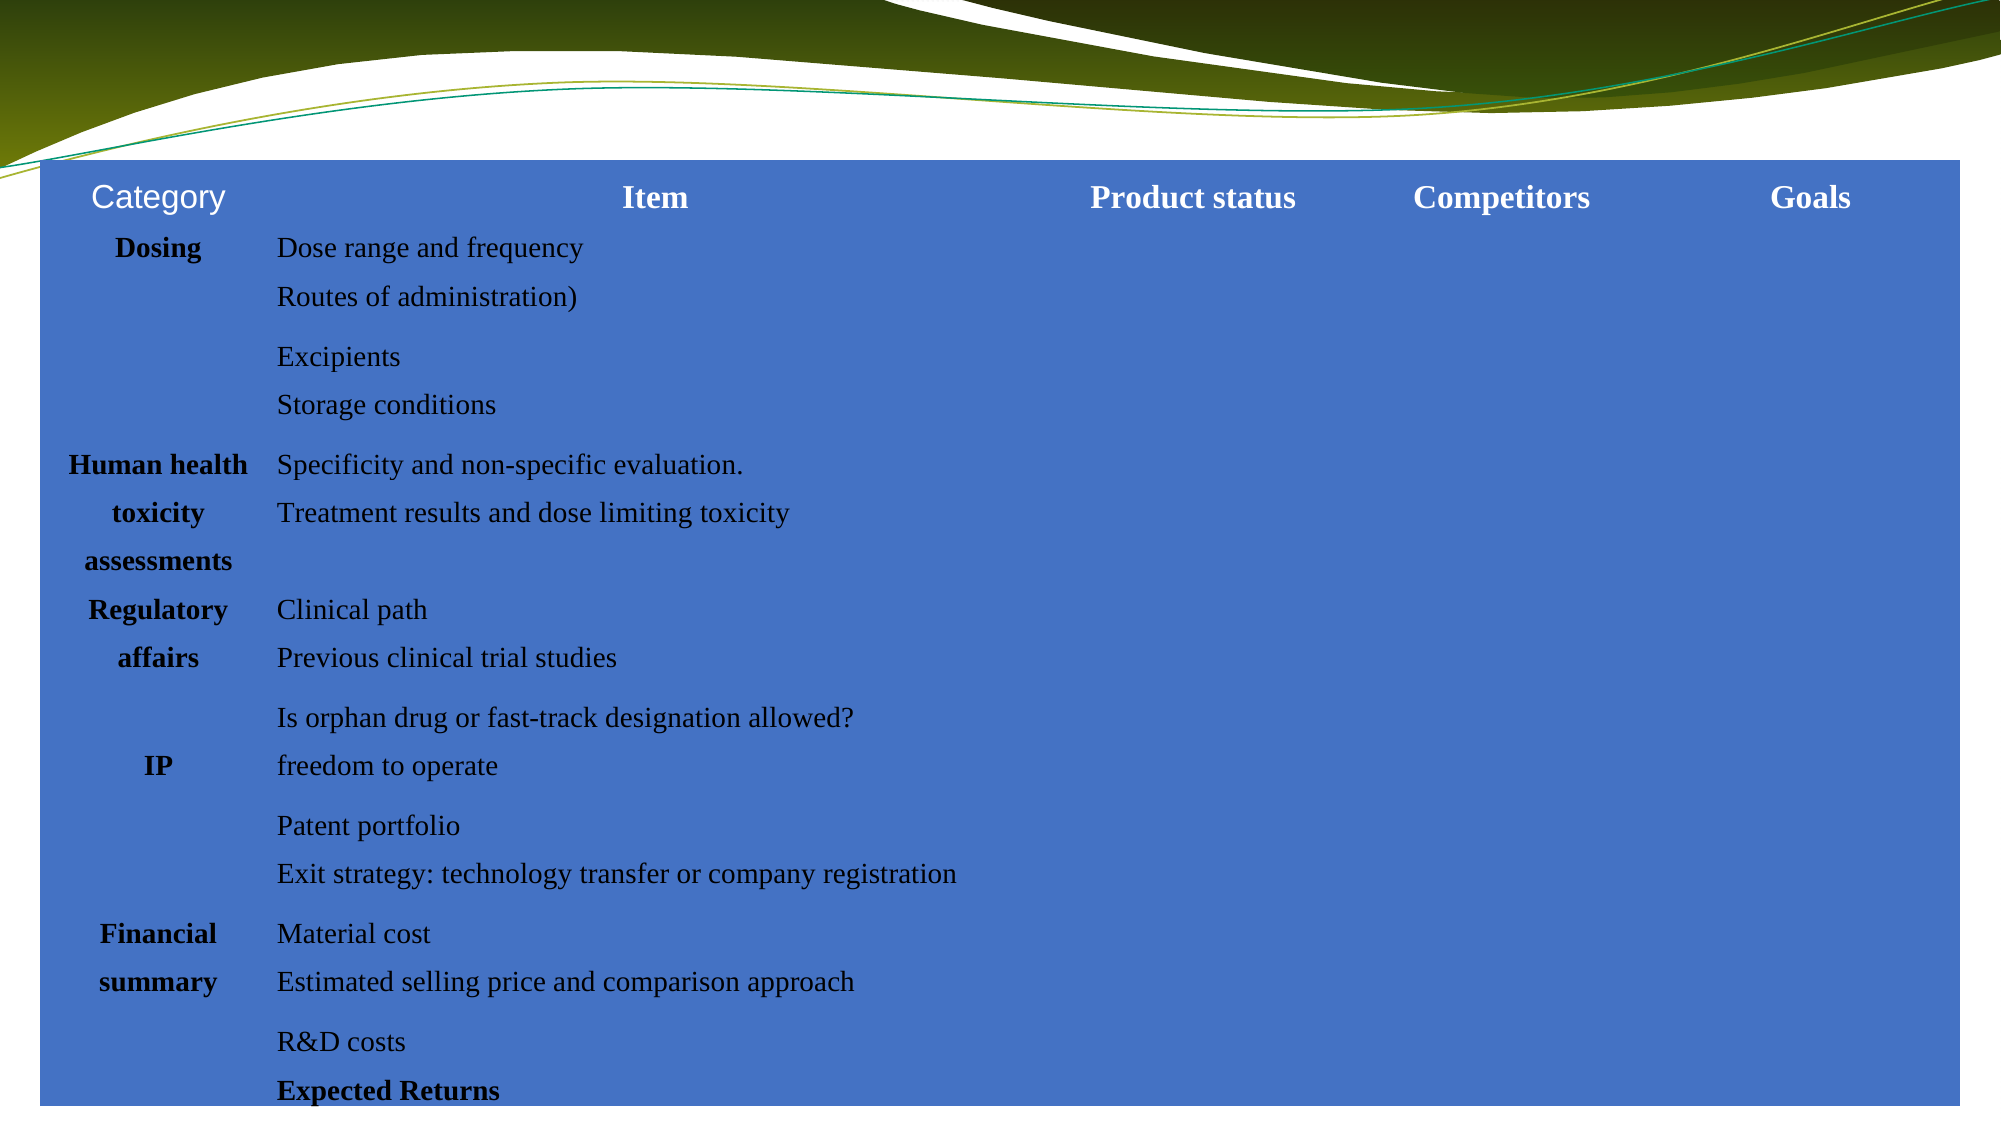

| Category | Item | Product status | Competitors | Goals |
| --- | --- | --- | --- | --- |
| Dosing | Dose range and frequency | | | |
| | Routes of administration) | | | |
| | Excipients | | | |
| | Storage conditions | | | |
| Human health toxicity assessments | Specificity and non-specific evaluation. | | | |
| | Treatment results and dose limiting toxicity | | | |
| Regulatory affairs | Clinical path | | | |
| | Previous clinical trial studies | | | |
| | Is orphan drug or fast-track designation allowed? | | | |
| IP | freedom to operate | | | |
| | Patent portfolio | | | |
| | Exit strategy: technology transfer or company registration | | | |
| Financial summary | Material cost | | | |
| | Estimated selling price and comparison approach | | | |
| | R&D costs | | | |
| | Expected Returns | | | |
#